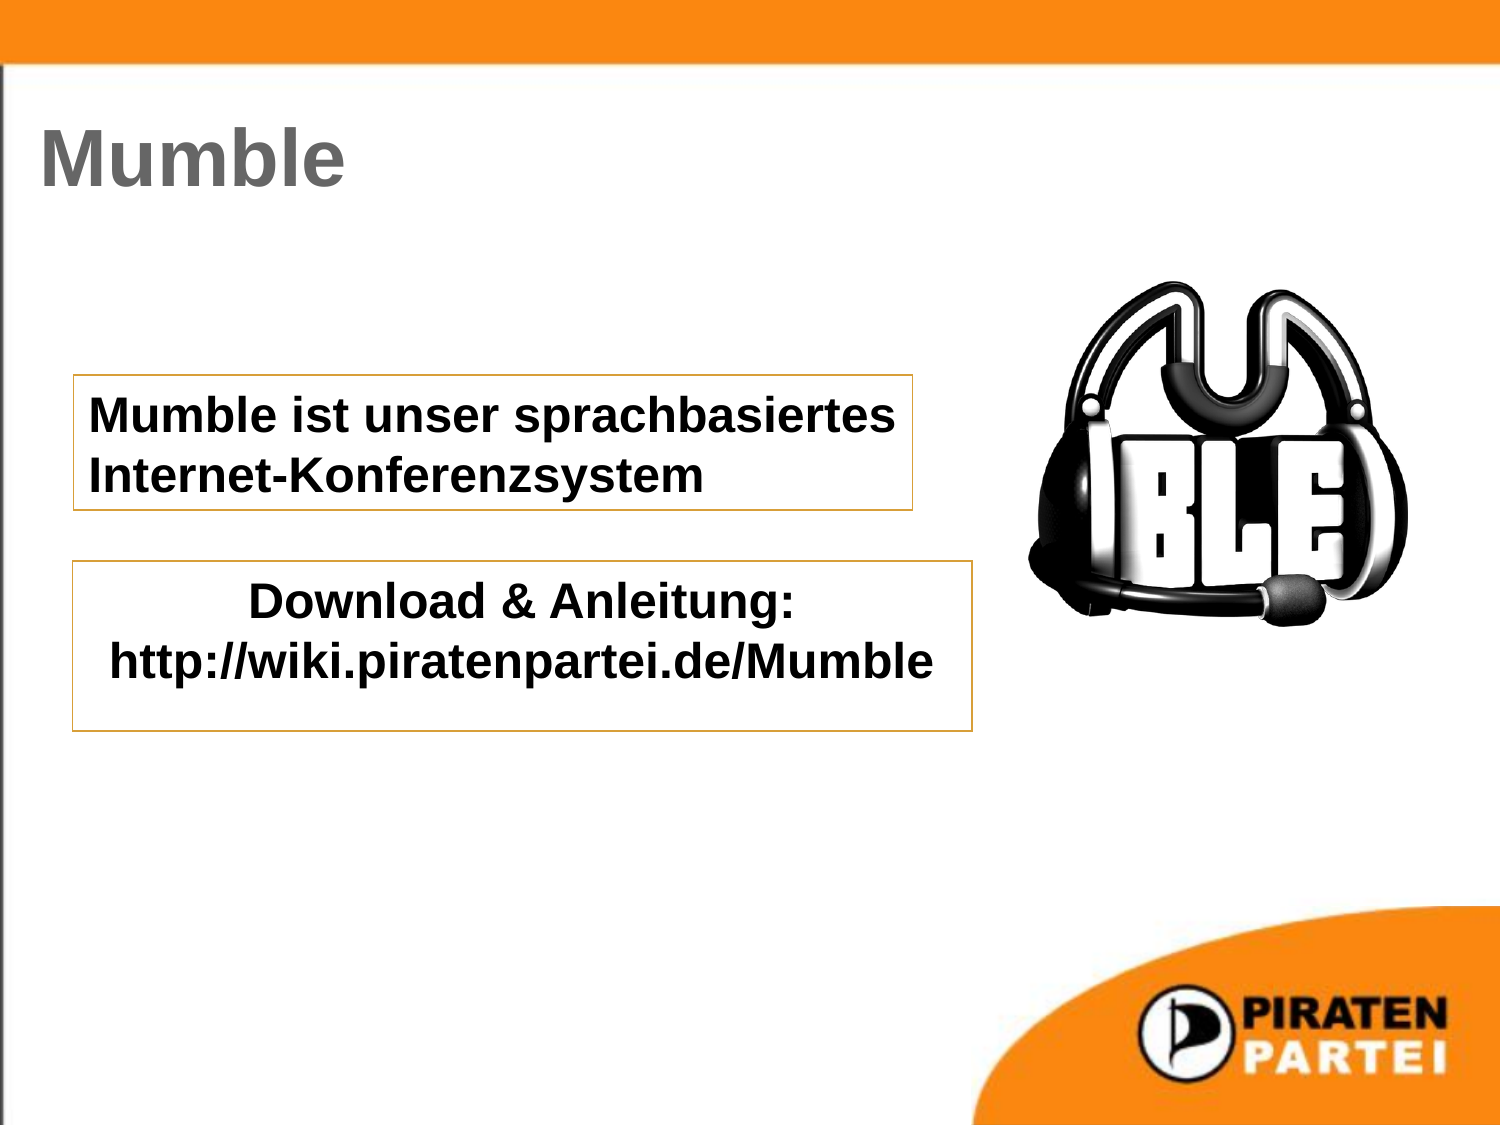

# Mumble
Mumble ist unser sprachbasiertes
Internet-Konferenzsystem
Download & Anleitung:
http://wiki.piratenpartei.de/Mumble